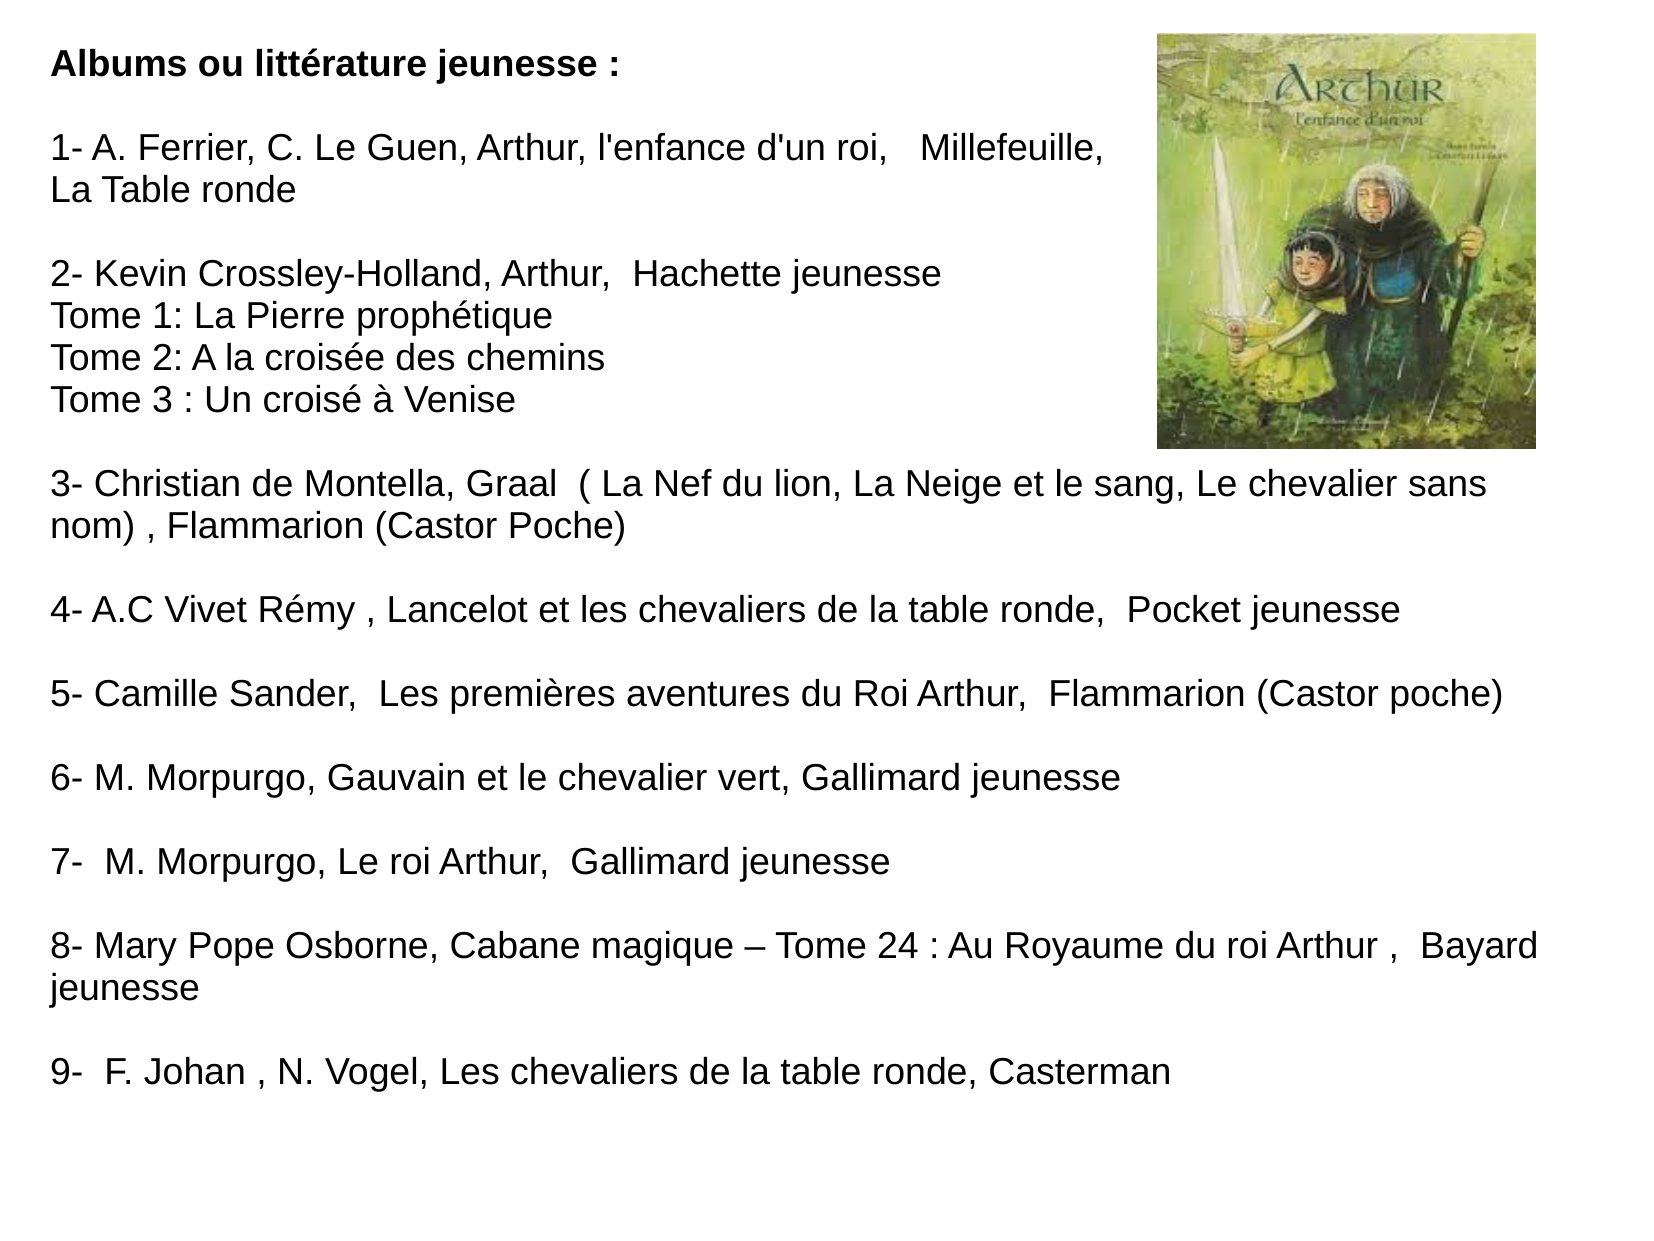

Albums ou littérature jeunesse :
1- A. Ferrier, C. Le Guen, Arthur, l'enfance d'un roi, Millefeuille,
La Table ronde
2- Kevin Crossley-Holland, Arthur, Hachette jeunesse
Tome 1: La Pierre prophétique
Tome 2: A la croisée des chemins
Tome 3 : Un croisé à Venise
3- Christian de Montella, Graal ( La Nef du lion, La Neige et le sang, Le chevalier sans nom) , Flammarion (Castor Poche)
4- A.C Vivet Rémy , Lancelot et les chevaliers de la table ronde, Pocket jeunesse
5- Camille Sander, Les premières aventures du Roi Arthur, Flammarion (Castor poche)
6- M. Morpurgo, Gauvain et le chevalier vert, Gallimard jeunesse
7- M. Morpurgo, Le roi Arthur, Gallimard jeunesse
8- Mary Pope Osborne, Cabane magique – Tome 24 : Au Royaume du roi Arthur , Bayard jeunesse
9- F. Johan , N. Vogel, Les chevaliers de la table ronde, Casterman